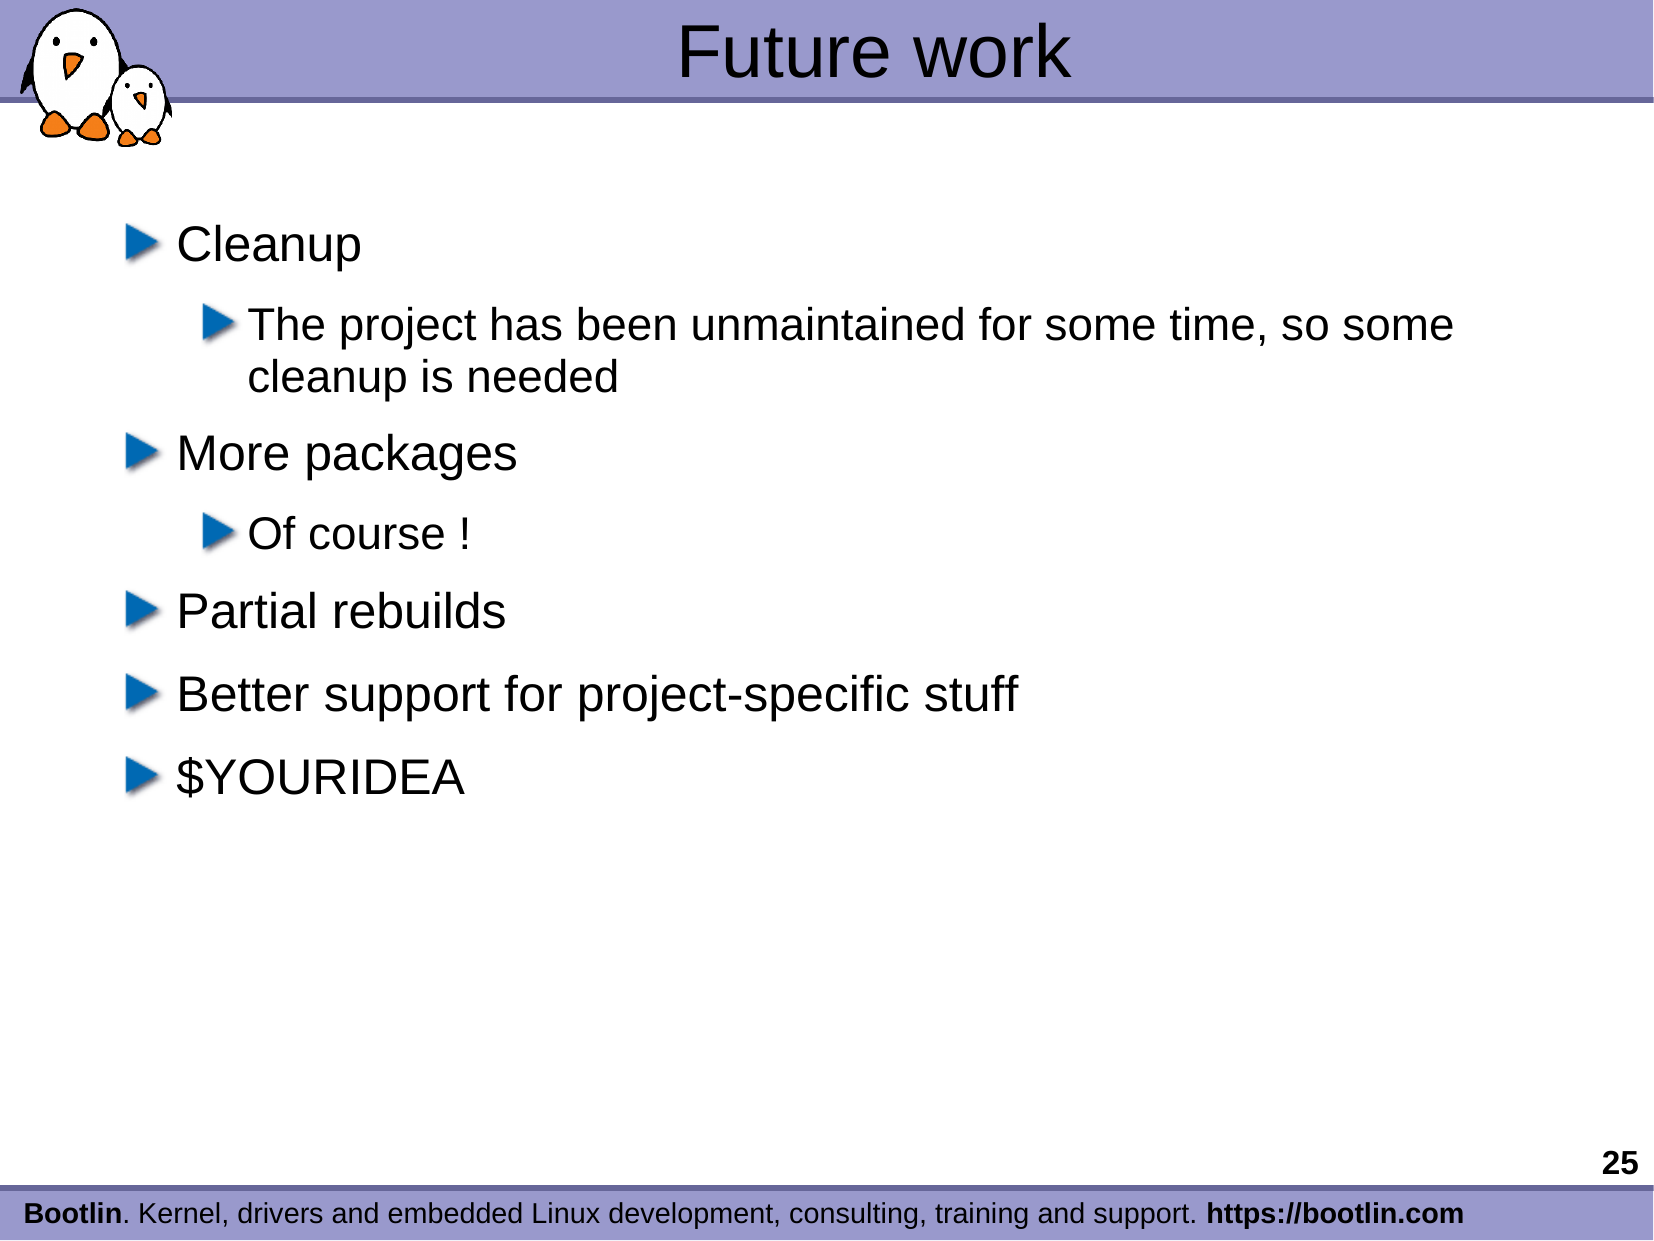

# Future work
Cleanup
The project has been unmaintained for some time, so some cleanup is needed
More packages
Of course !
Partial rebuilds
Better support for project-specific stuff
$YOURIDEA